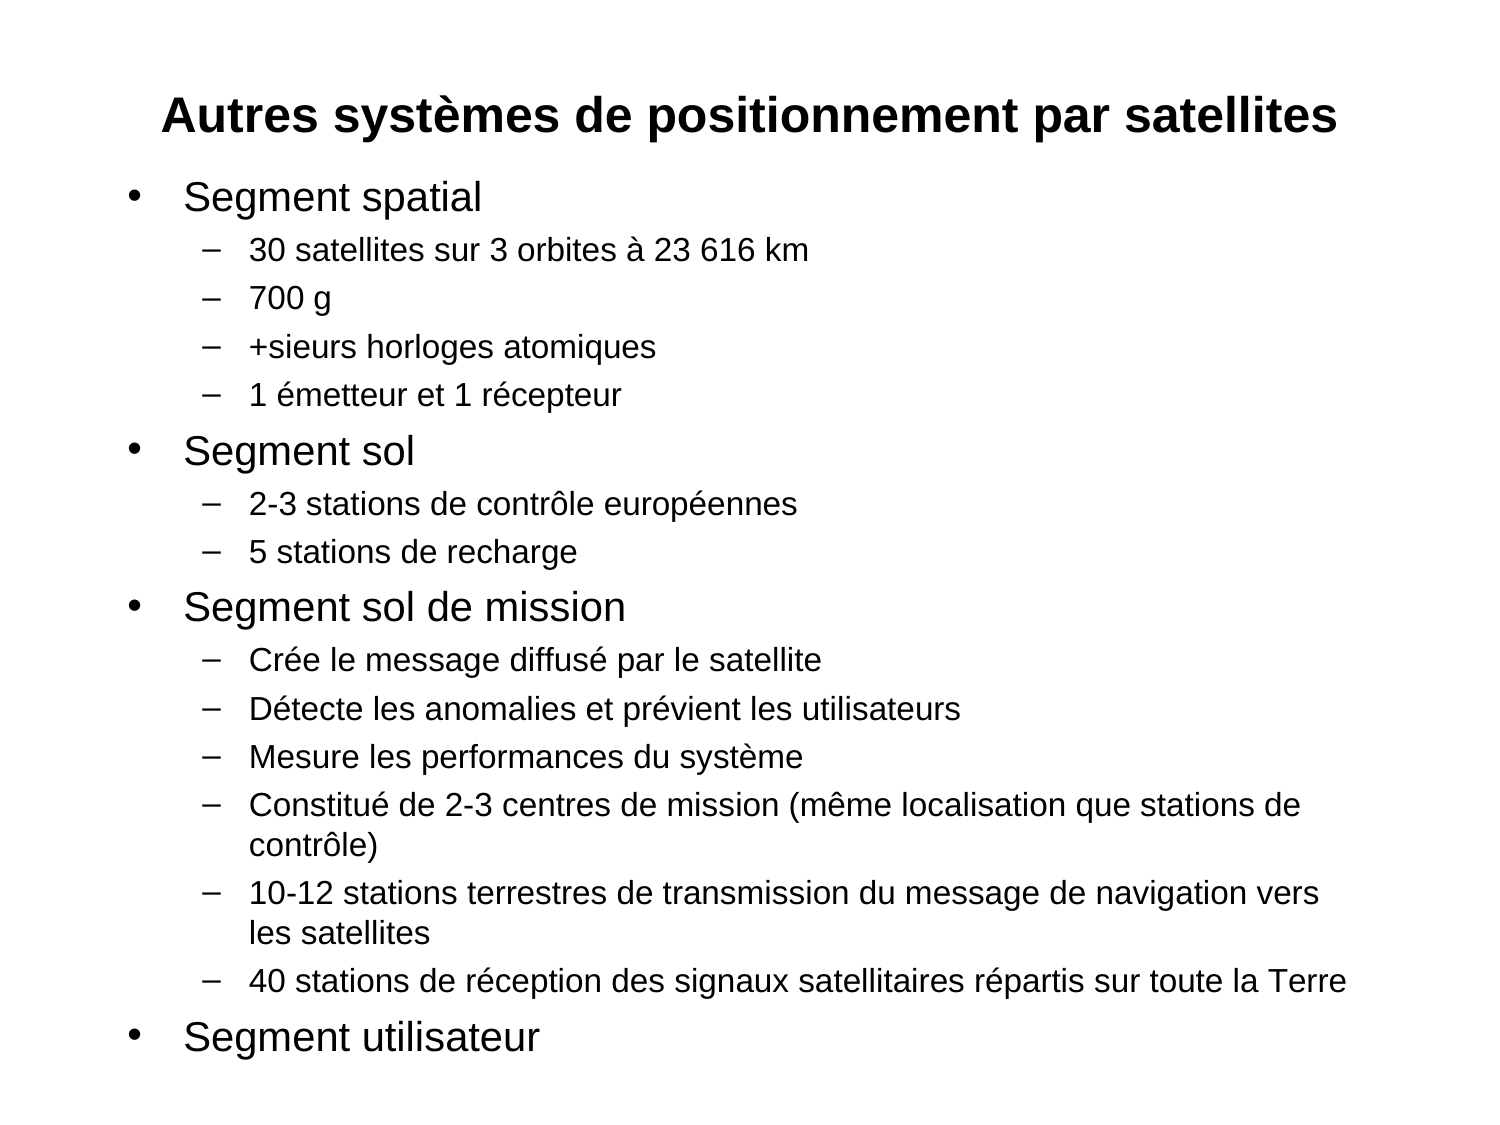

# Autres systèmes de positionnement par satellites
Segment spatial
30 satellites sur 3 orbites à 23 616 km
700 g
+sieurs horloges atomiques
1 émetteur et 1 récepteur
Segment sol
2-3 stations de contrôle européennes
5 stations de recharge
Segment sol de mission
Crée le message diffusé par le satellite
Détecte les anomalies et prévient les utilisateurs
Mesure les performances du système
Constitué de 2-3 centres de mission (même localisation que stations de contrôle)
10-12 stations terrestres de transmission du message de navigation vers les satellites
40 stations de réception des signaux satellitaires répartis sur toute la Terre
Segment utilisateur